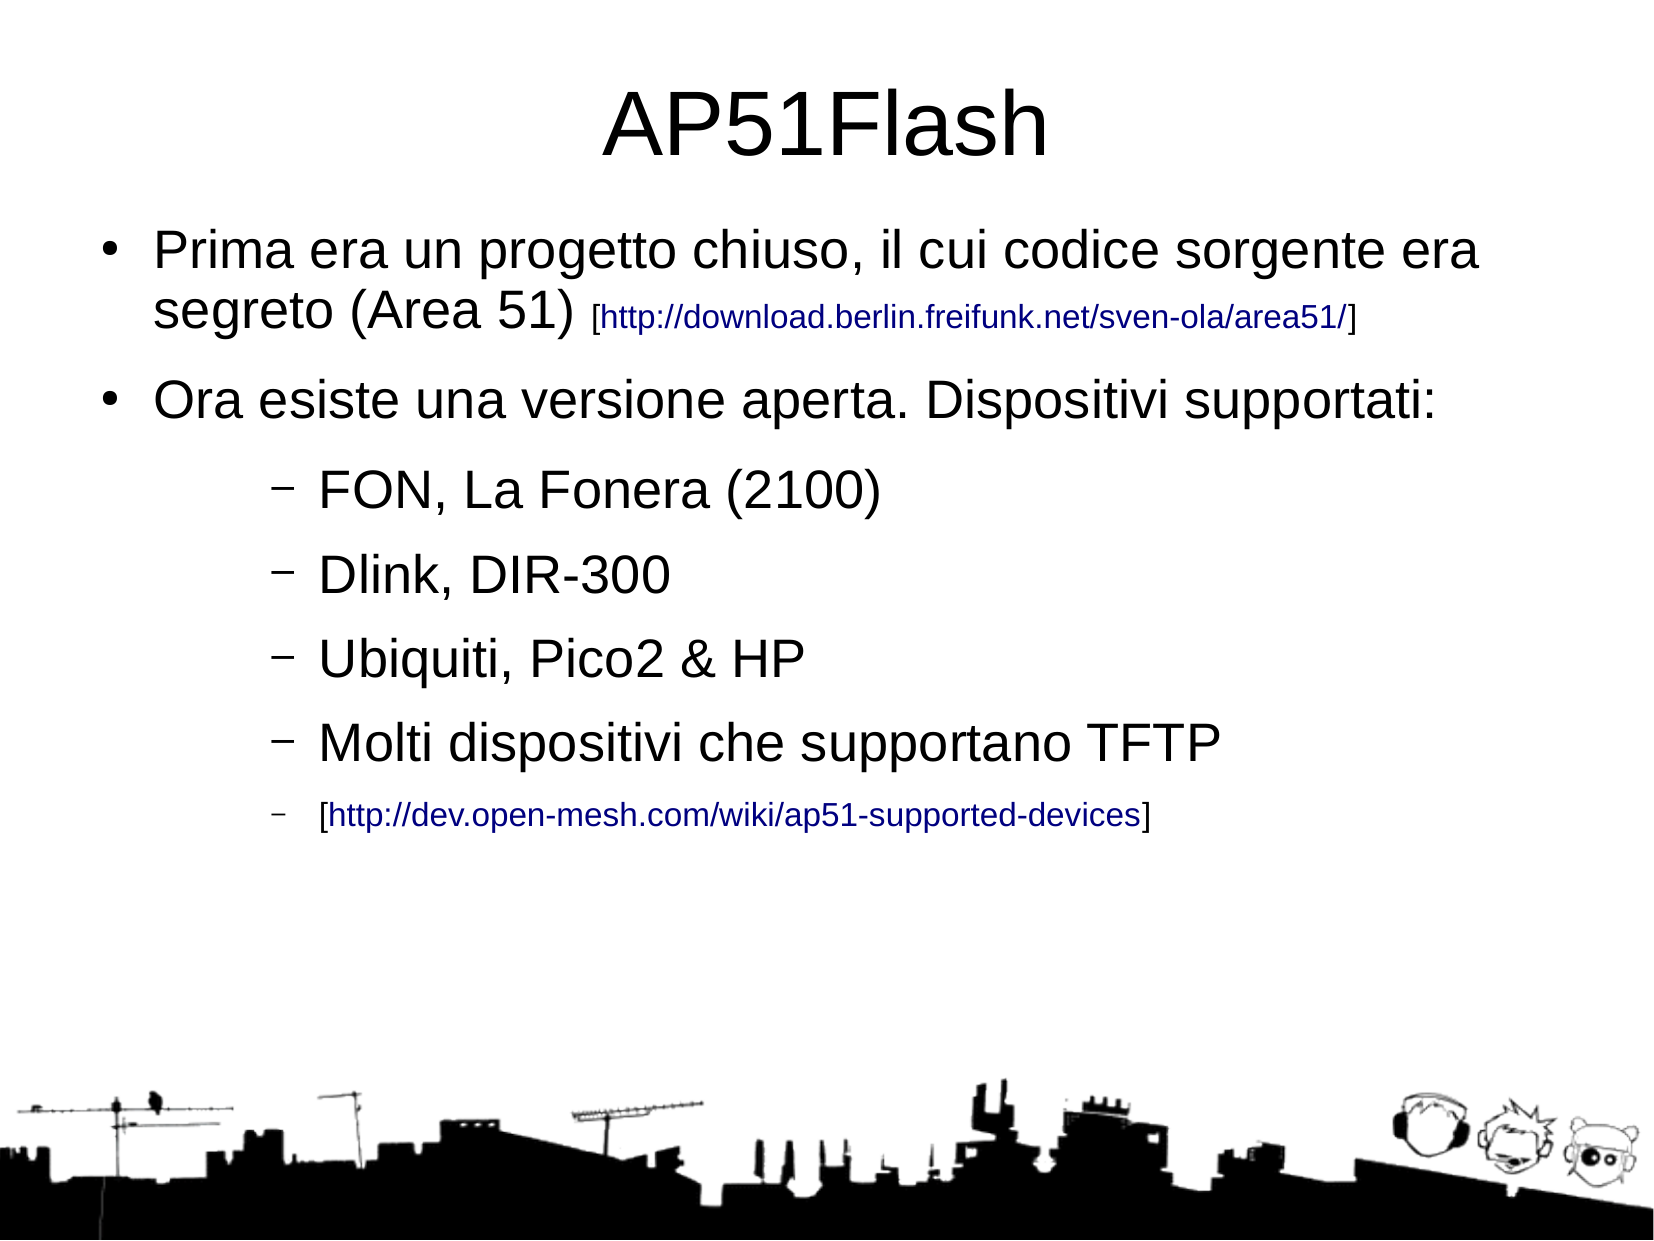

# AP51Flash
Prima era un progetto chiuso, il cui codice sorgente era segreto (Area 51) [http://download.berlin.freifunk.net/sven-ola/area51/]
Ora esiste una versione aperta. Dispositivi supportati:
FON, La Fonera (2100)
Dlink, DIR-300
Ubiquiti, Pico2 & HP
Molti dispositivi che supportano TFTP
[http://dev.open-mesh.com/wiki/ap51-supported-devices]